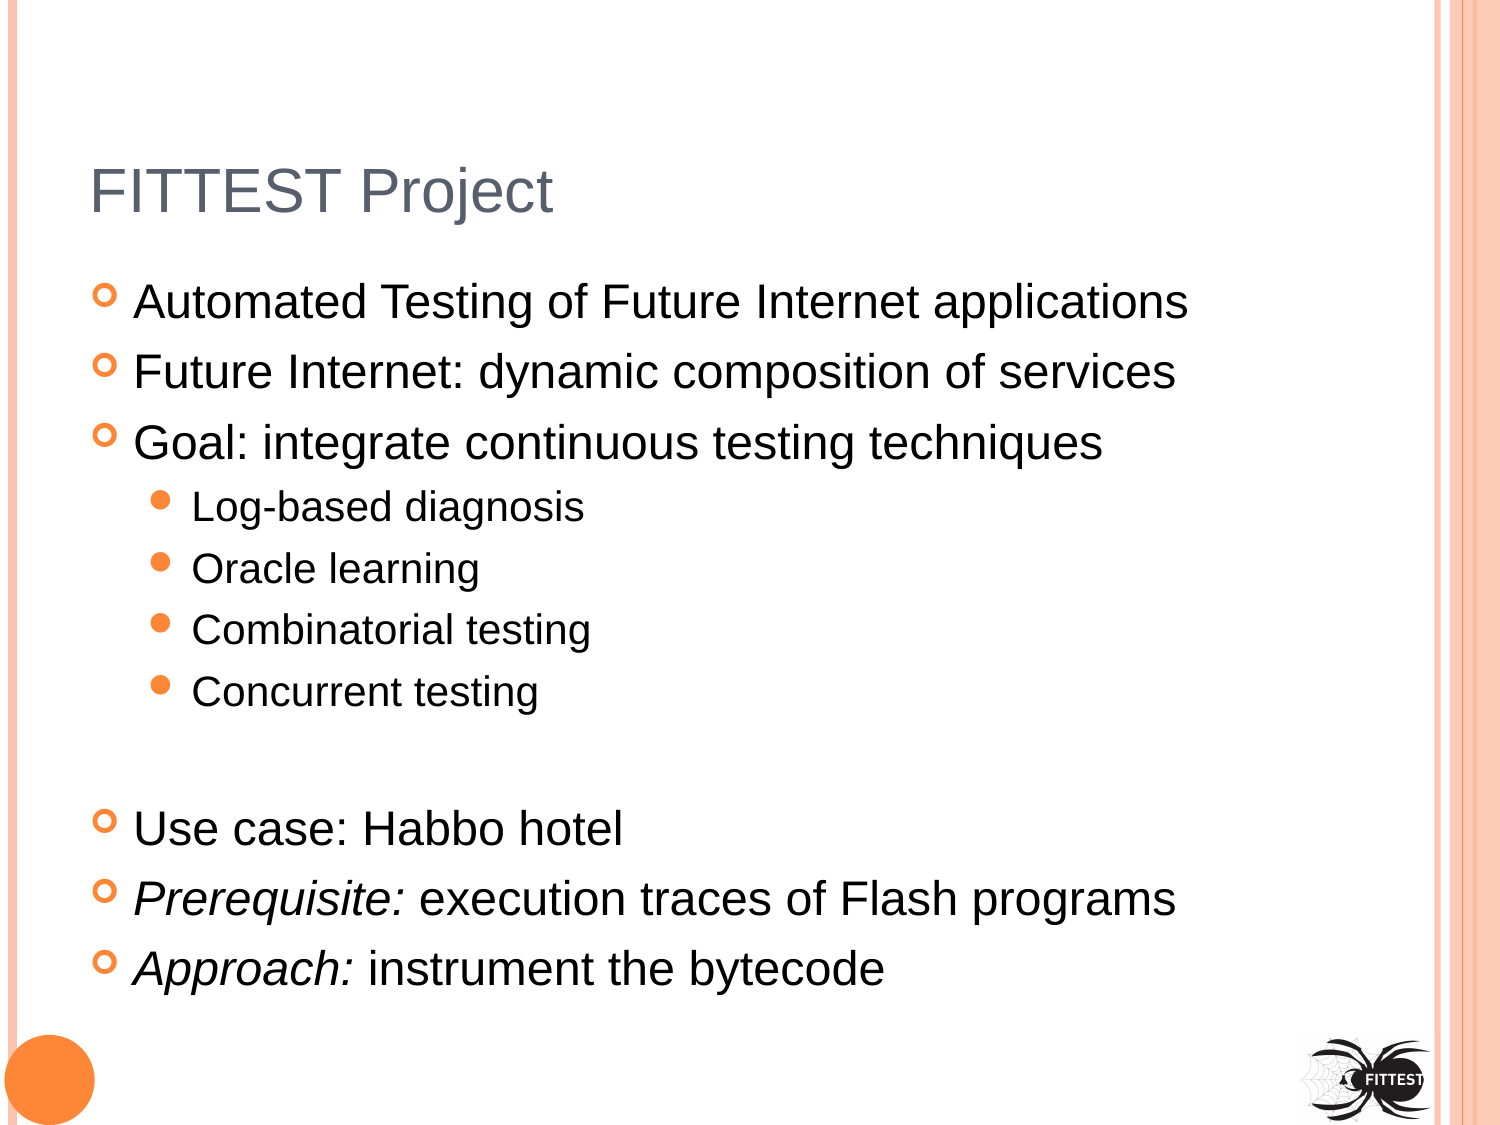

# FITTEST Project
Automated Testing of Future Internet applications
Future Internet: dynamic composition of services
Goal: integrate continuous testing techniques
Log-based diagnosis
Oracle learning
Combinatorial testing
Concurrent testing
Use case: Habbo hotel
Prerequisite: execution traces of Flash programs
Approach: instrument the bytecode